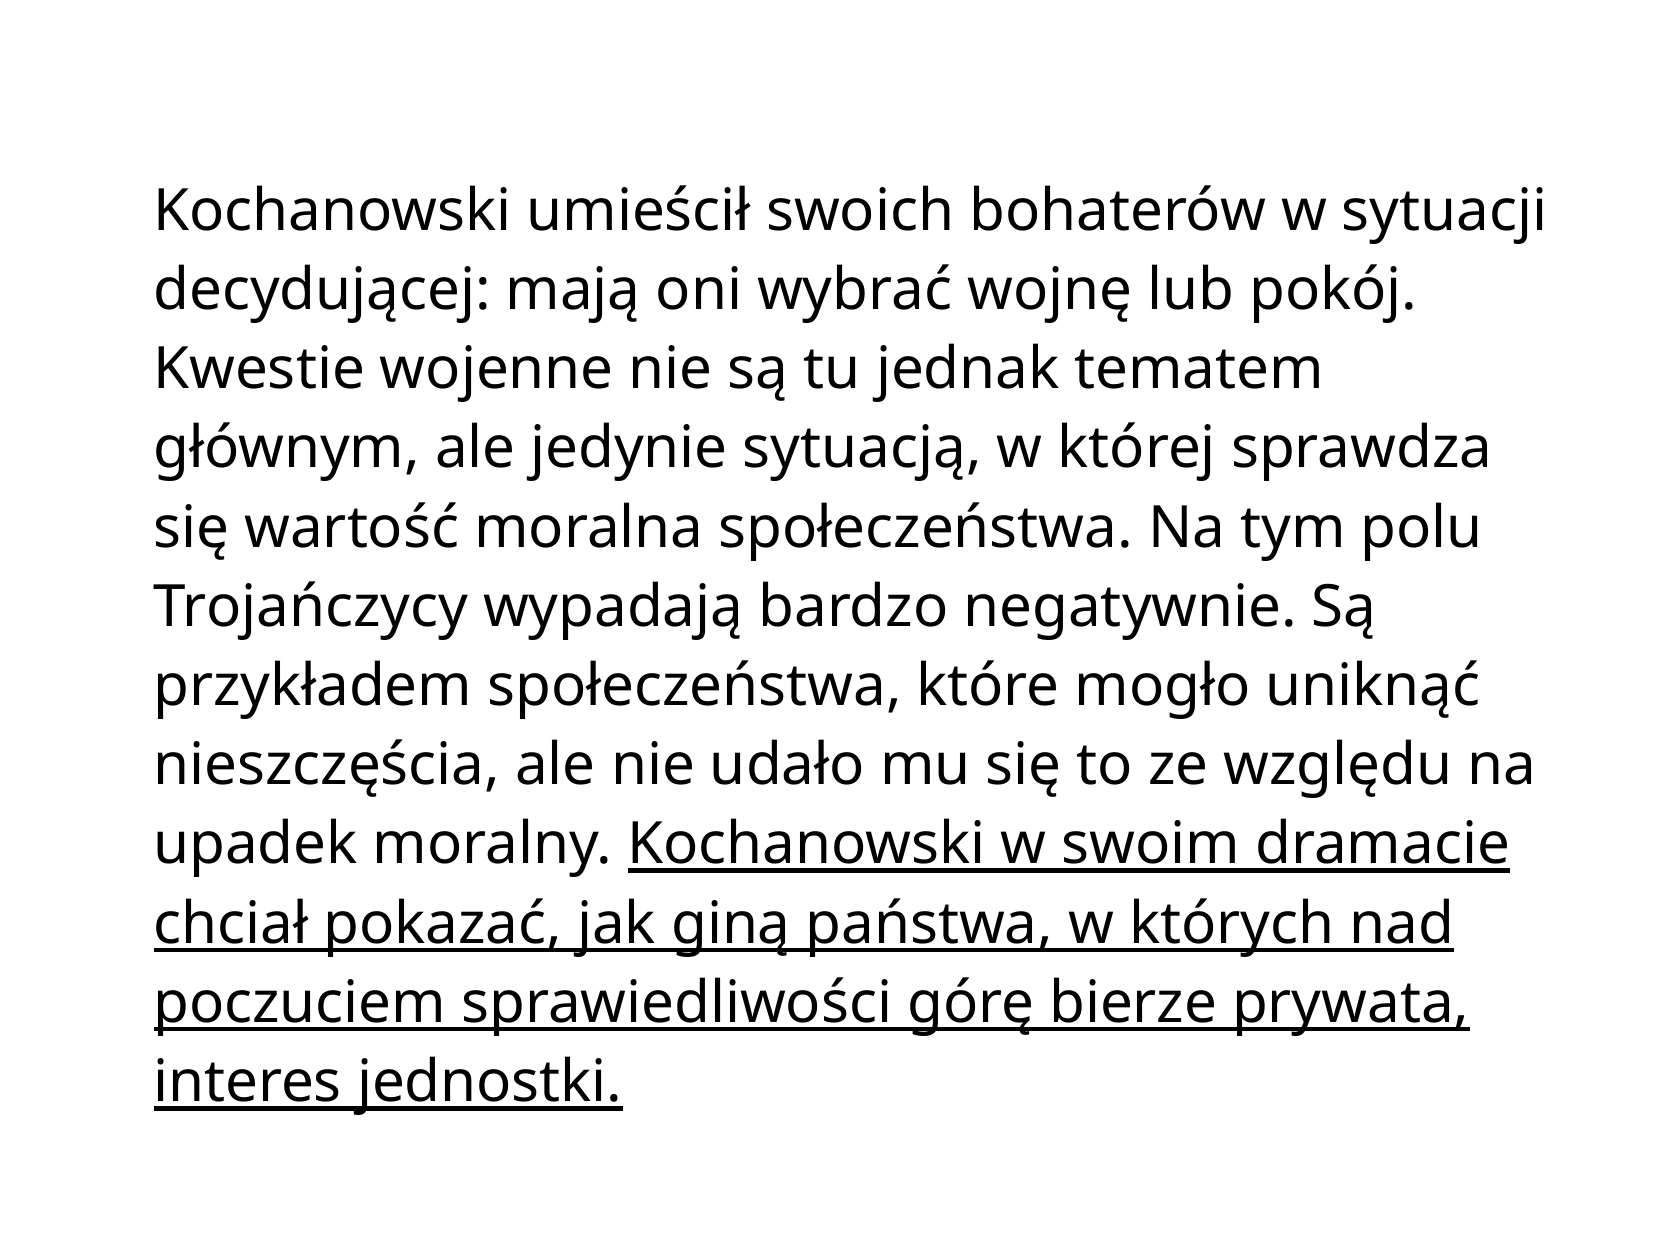

#
Kochanowski umieścił swoich bohaterów w sytuacji decydującej: mają oni wybrać wojnę lub pokój. Kwestie wojenne nie są tu jednak tematem głównym, ale jedynie sytuacją, w której sprawdza się wartość moralna społeczeństwa. Na tym polu Trojańczycy wypadają bardzo negatywnie. Są przykładem społeczeństwa, które mogło uniknąć nieszczęścia, ale nie udało mu się to ze względu na upadek moralny. Kochanowski w swoim dramacie chciał pokazać, jak giną państwa, w których nad poczuciem sprawiedliwości górę bierze prywata, interes jednostki.